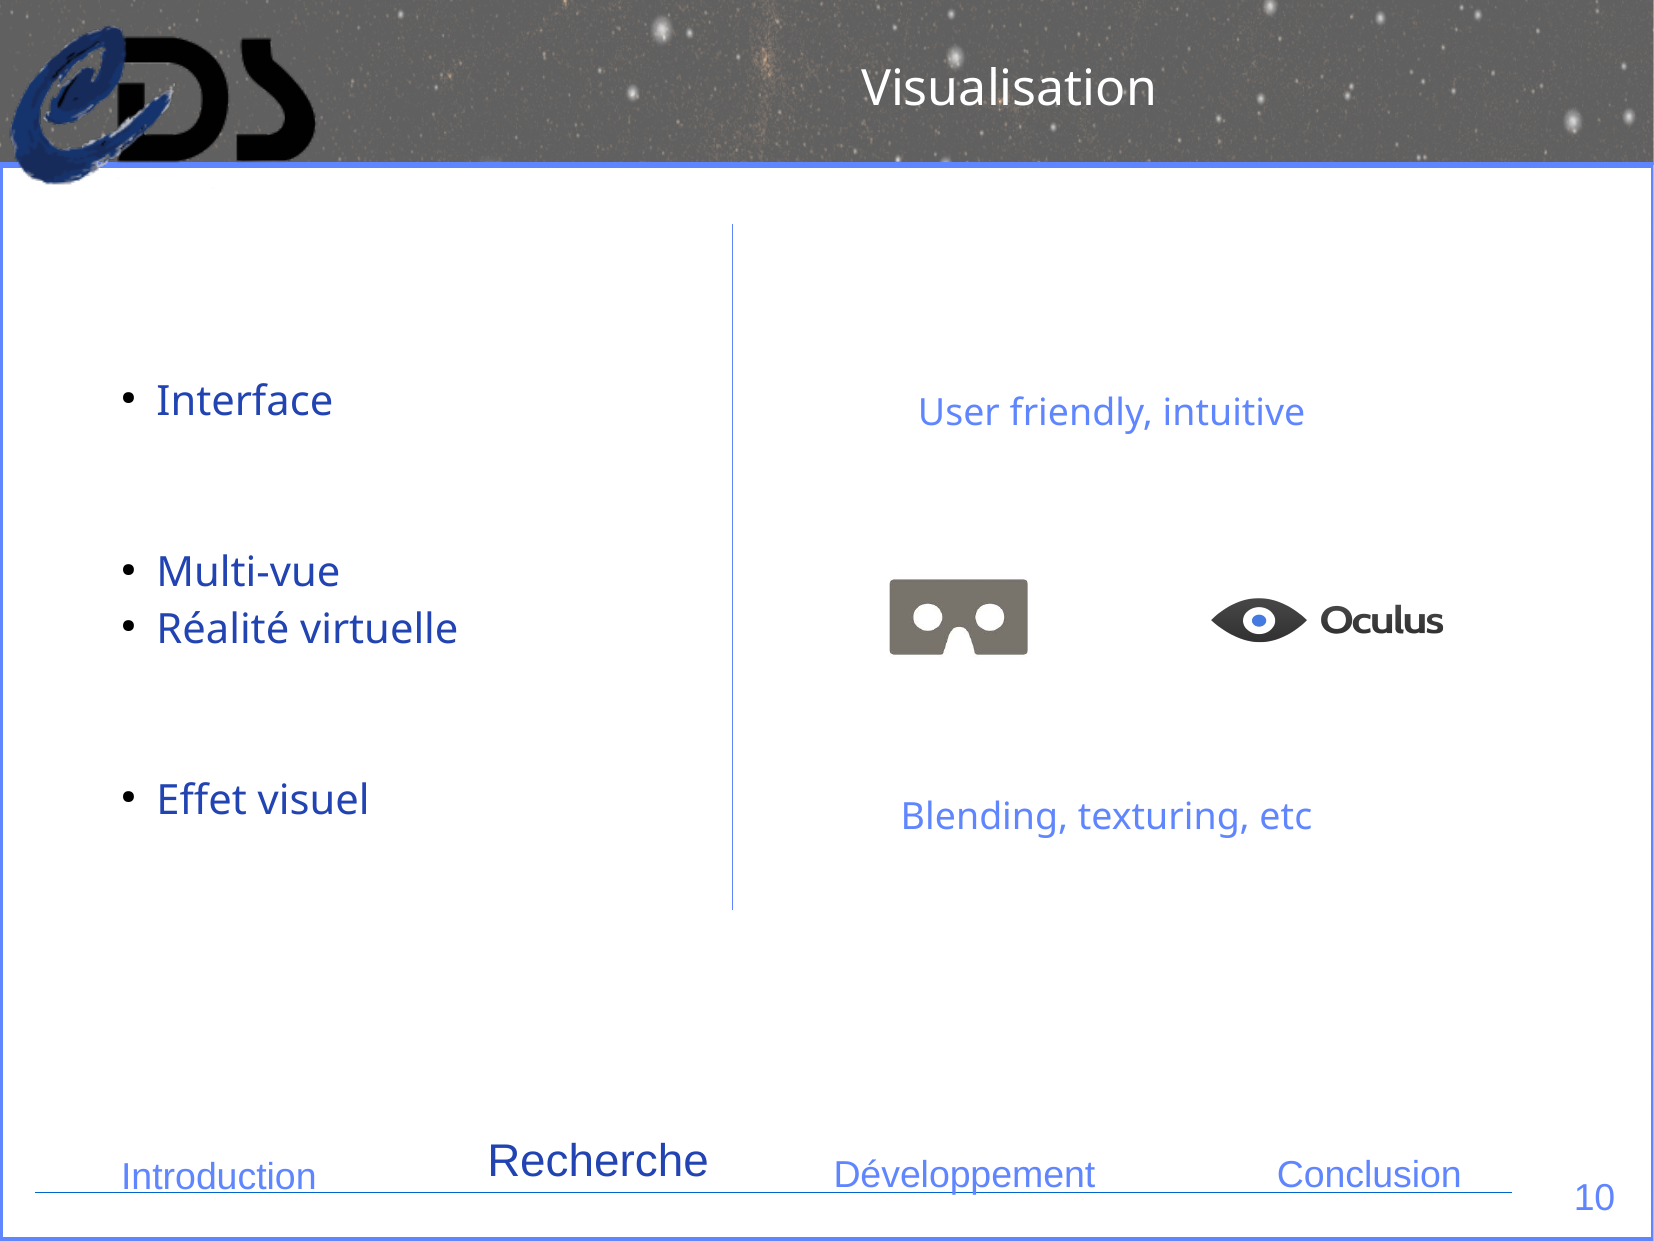

Visualisation
Interface
Multi-vue
Réalité virtuelle
Effet visuel
User friendly, intuitive
Blending, texturing, etc
Recherche
Développement
Conclusion
Introduction
10